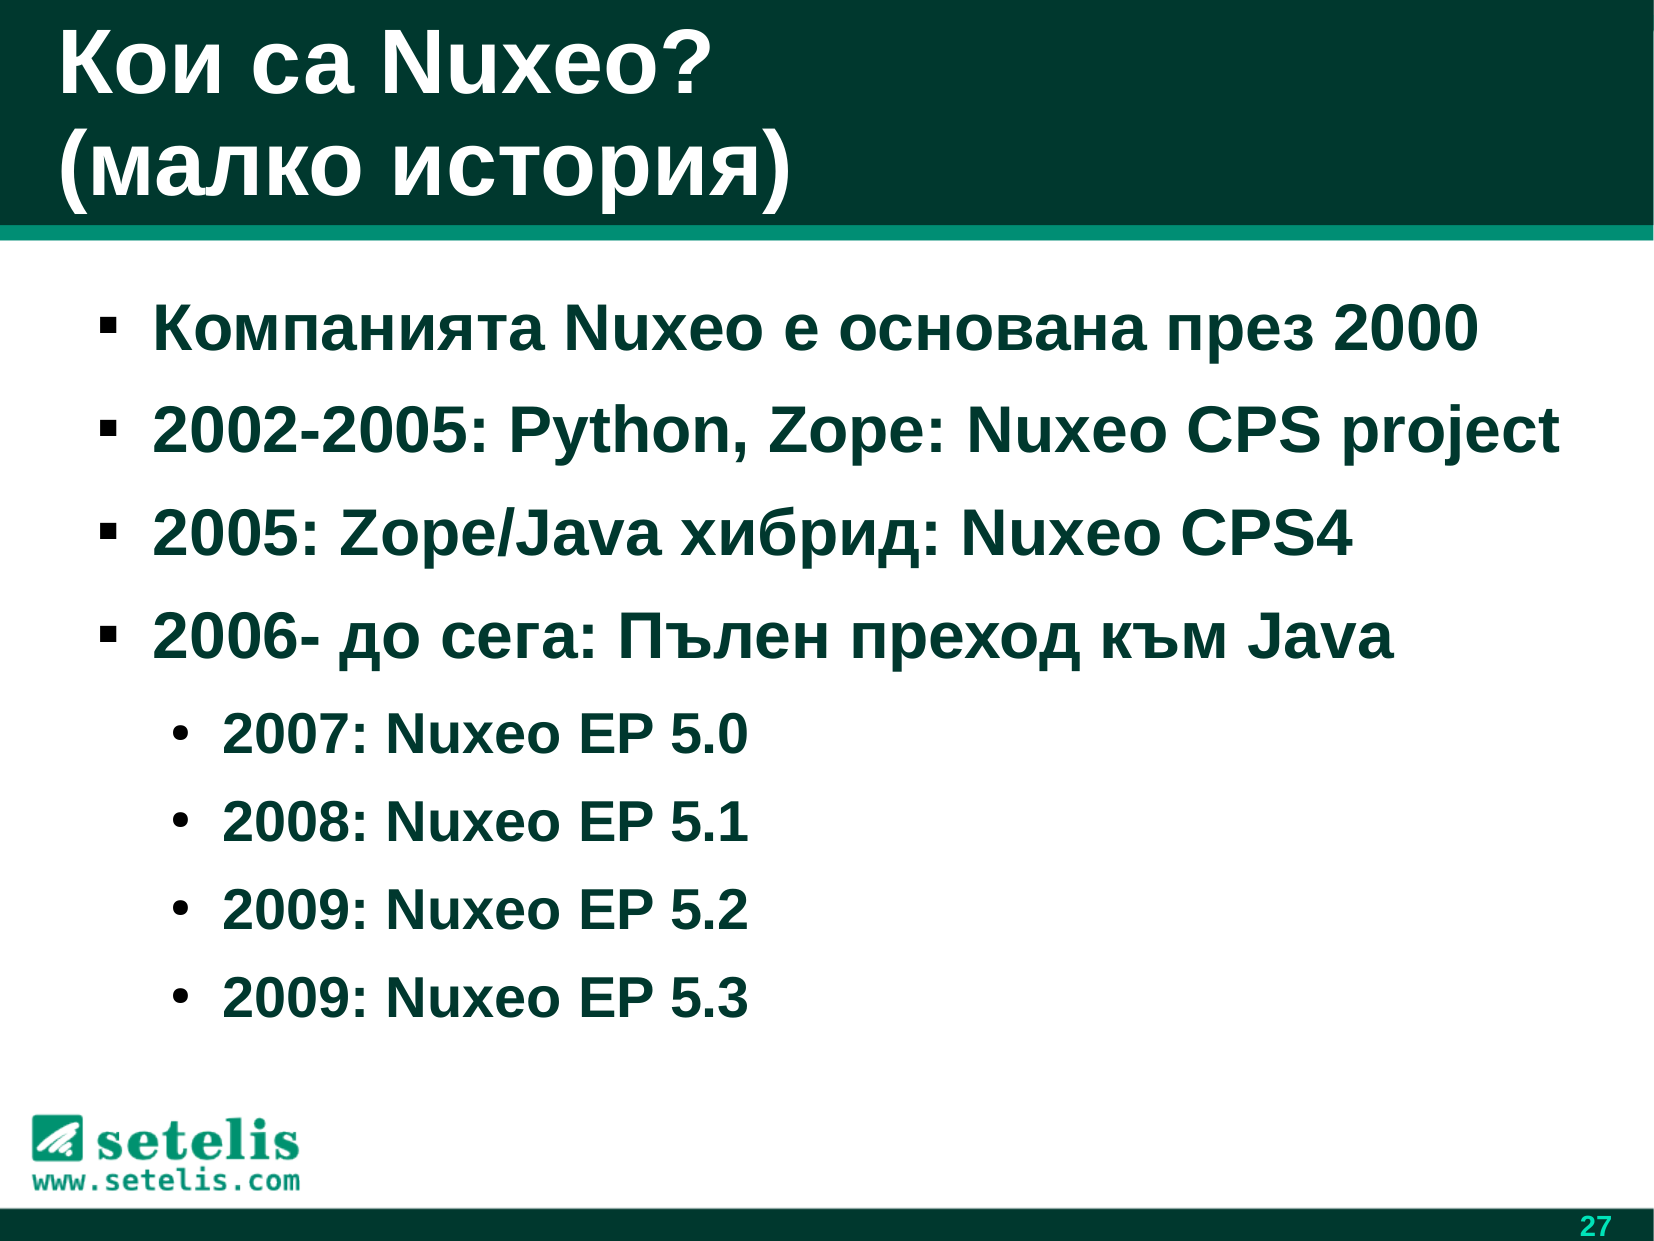

# Кои са Nuxeo? (малко история)
Компанията Nuxeo е основана през 2000
2002-2005: Python, Zope: Nuxeo CPS project
2005: Zope/Java хибрид: Nuxeo CPS4
2006- до сега: Пълен преход към Java
2007: Nuxeo EP 5.0
2008: Nuxeo EP 5.1
2009: Nuxeo EP 5.2
2009: Nuxeo EP 5.3
27